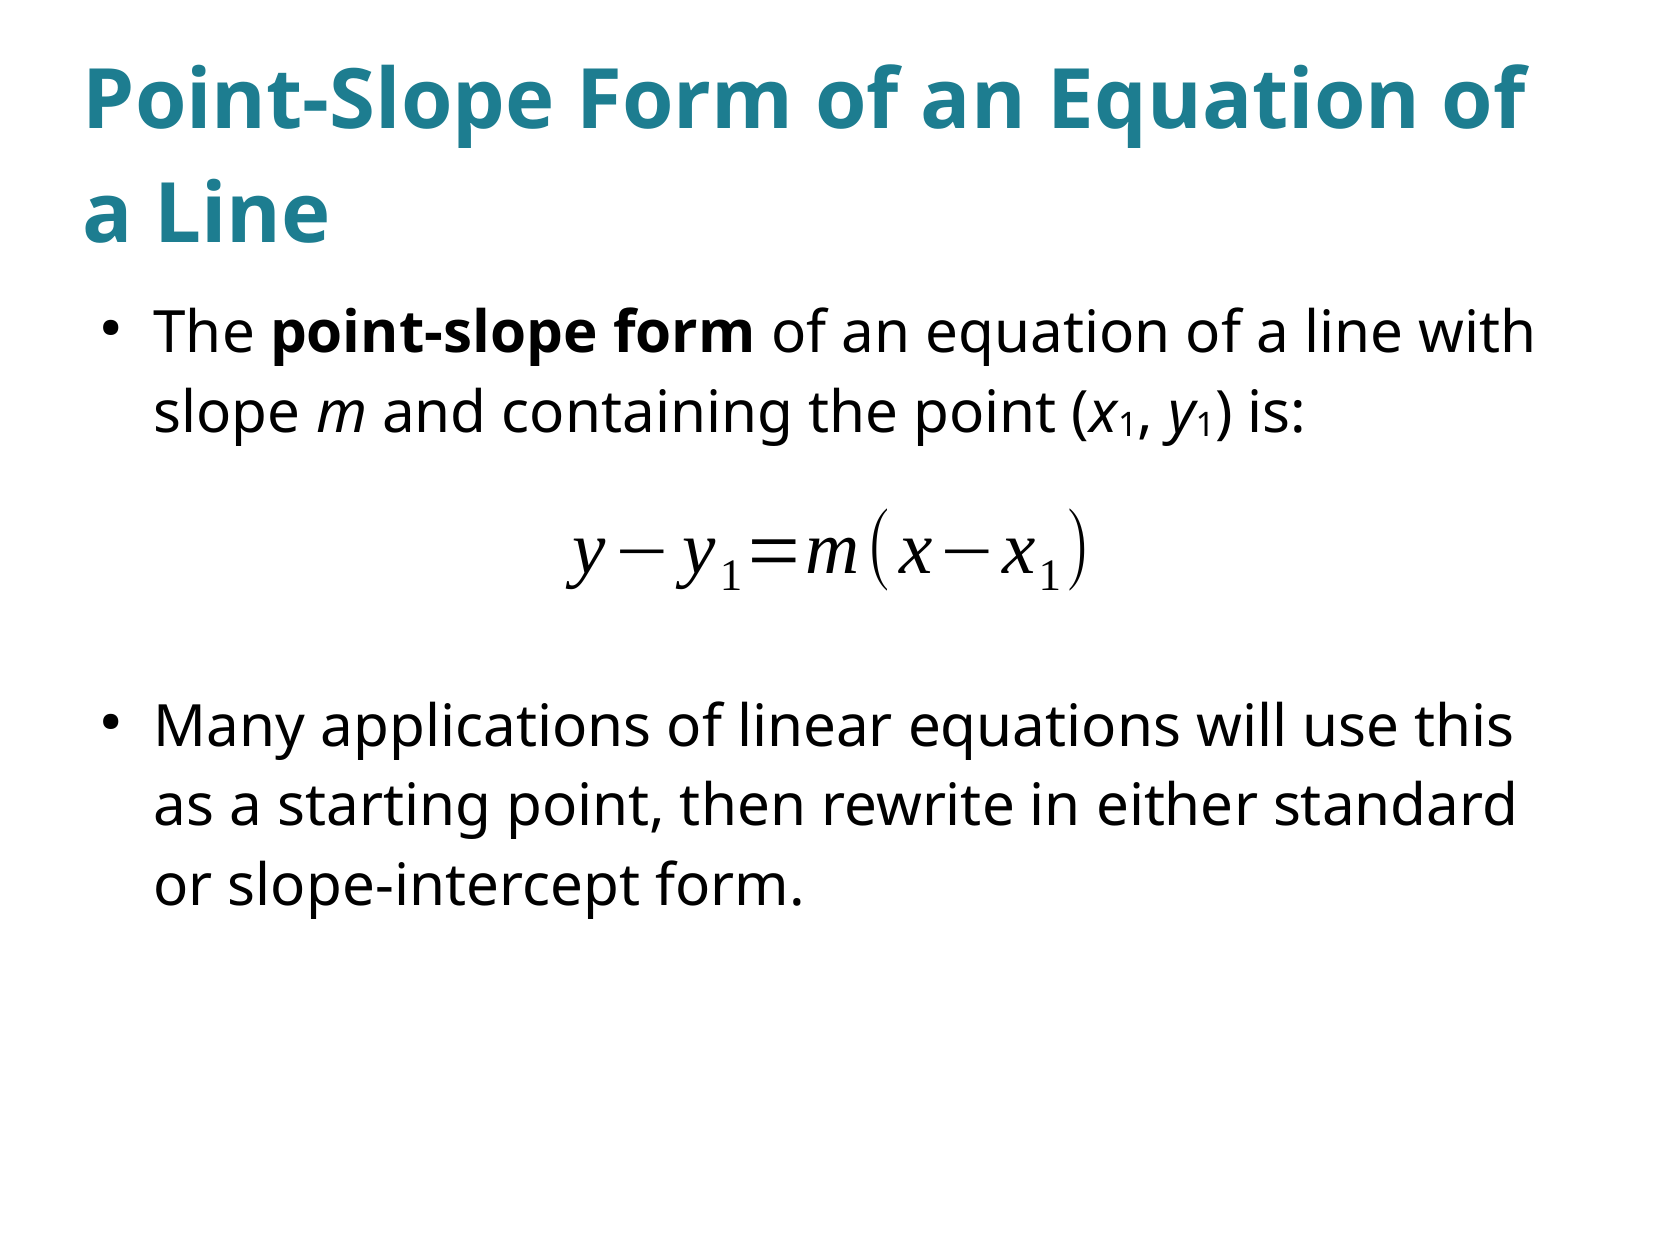

# Point-Slope Form of an Equation of a Line
The point-slope form of an equation of a line with slope m and containing the point (x1, y1) is:
Many applications of linear equations will use this as a starting point, then rewrite in either standard or slope-intercept form.